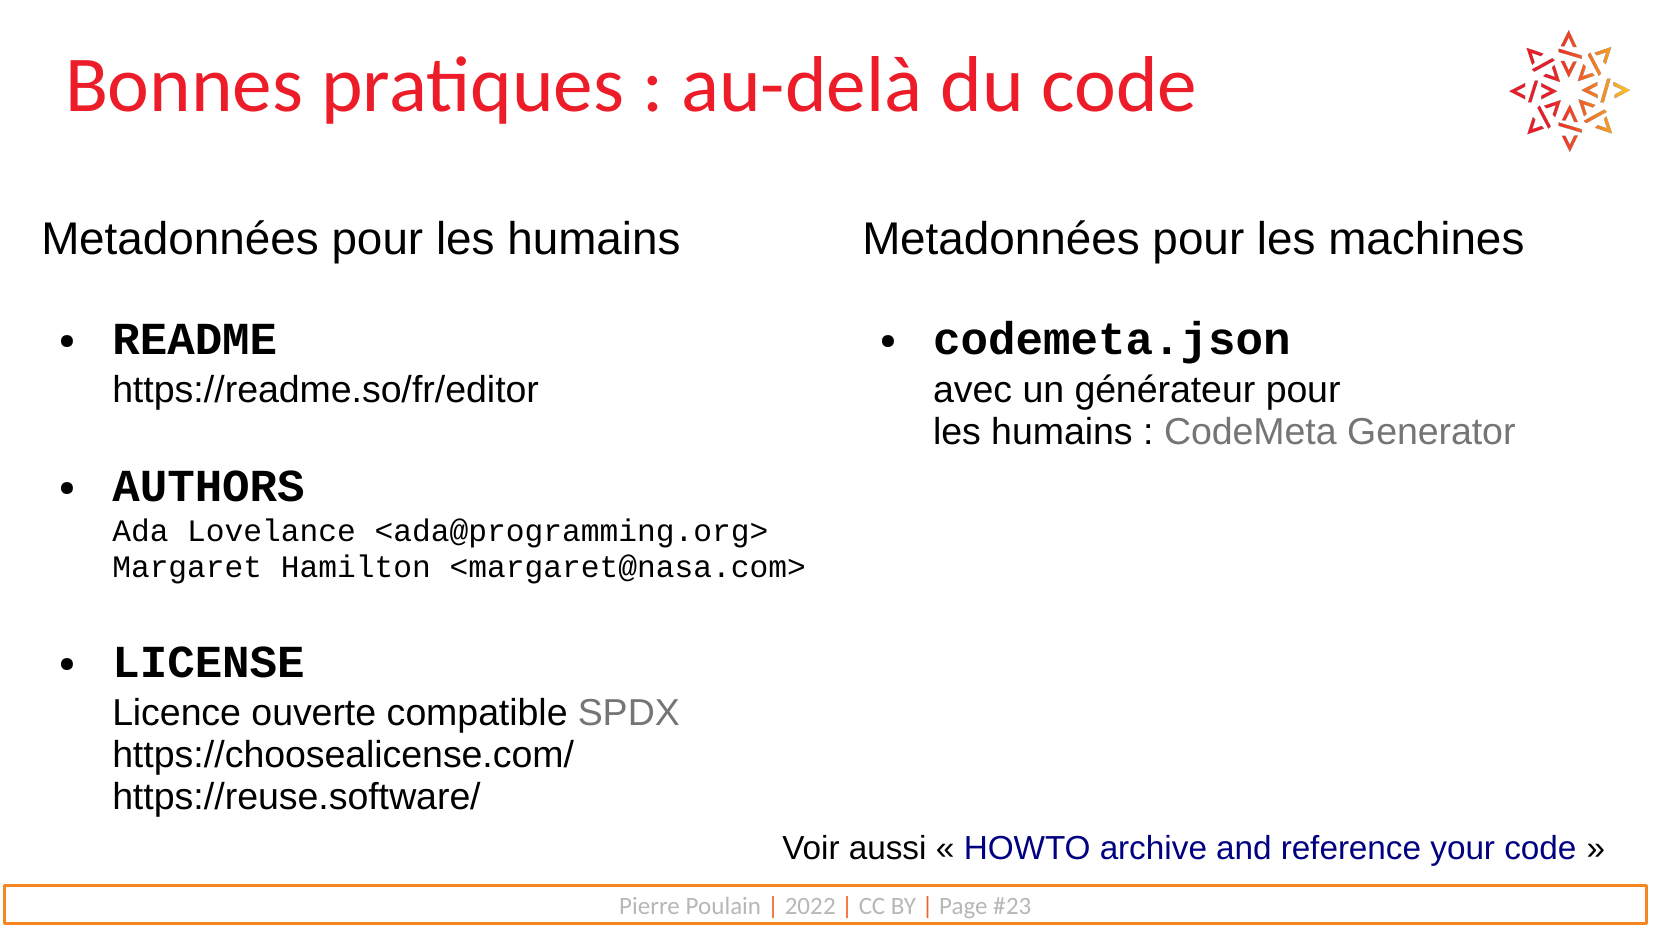

# Bonnes pratiques : au-delà du code
Metadonnées pour les humains
README
https://readme.so/fr/editor
AUTHORS
Ada Lovelance <ada@programming.org>
Margaret Hamilton <margaret@nasa.com>
LICENSE
Licence ouverte compatible SPDX
https://choosealicense.com/
https://reuse.software/
Metadonnées pour les machines
codemeta.json
avec un générateur pour
les humains : CodeMeta Generator
Voir aussi « HOWTO archive and reference your code »